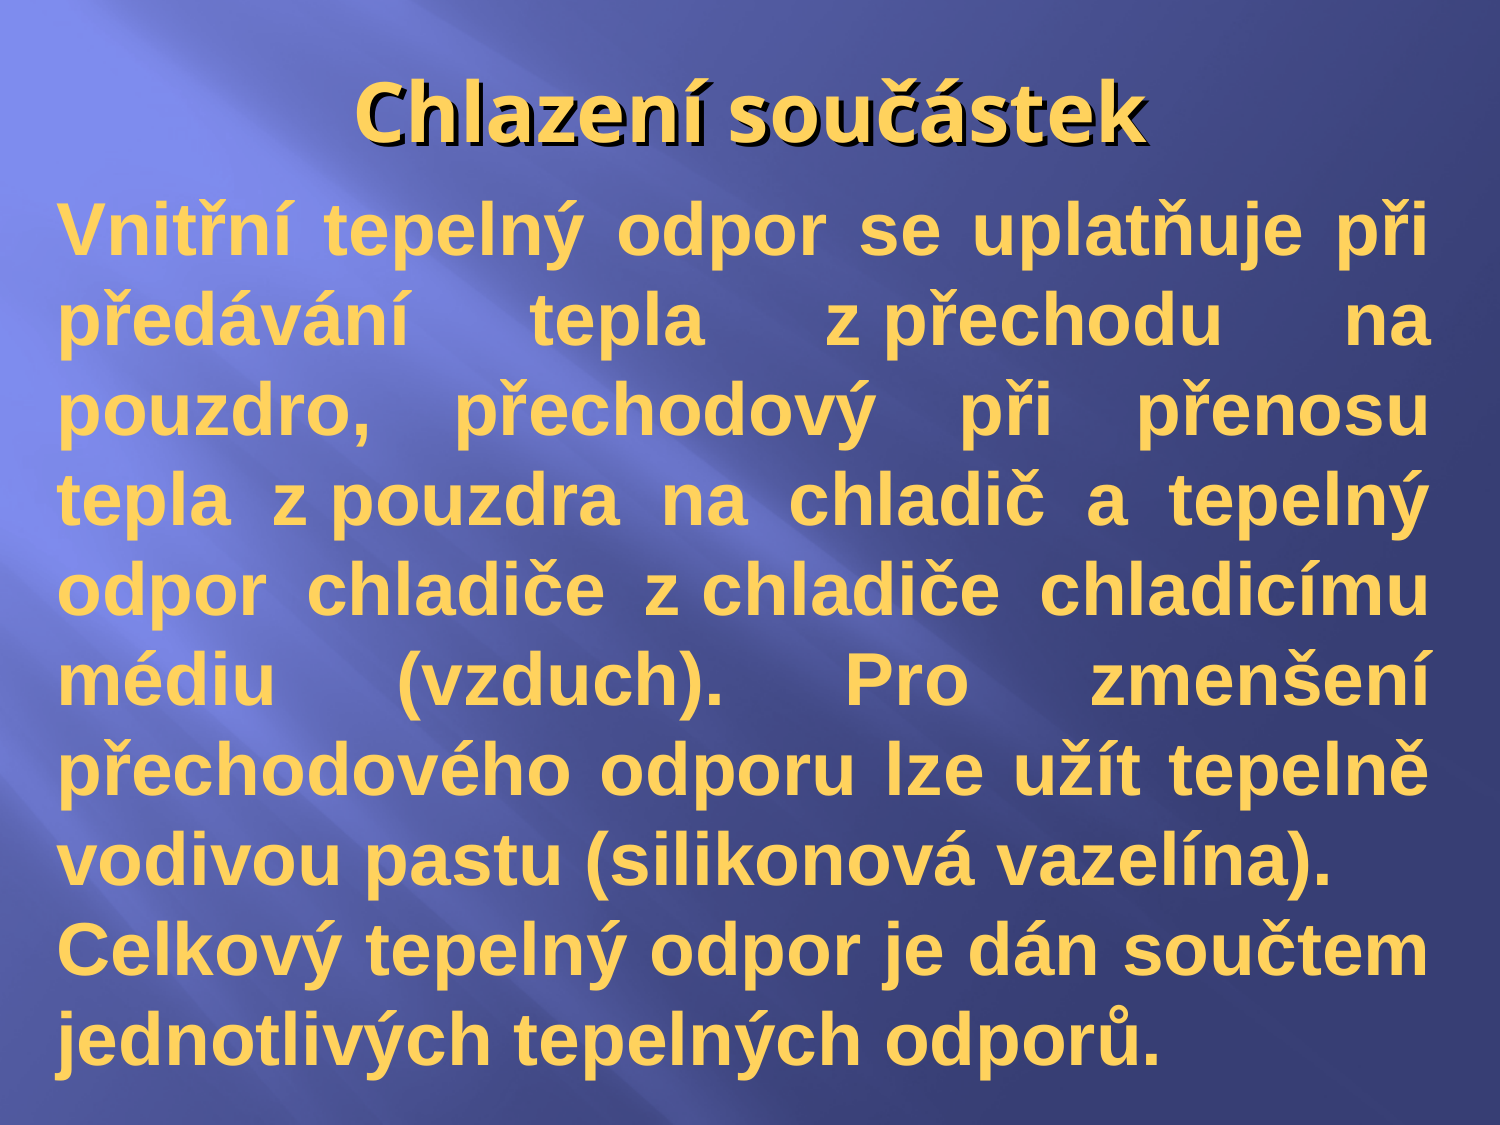

# Chlazení součástek
Vnitřní tepelný odpor se uplatňuje při předávání tepla z přechodu na pouzdro, přechodový při přenosu tepla z pouzdra na chladič a tepelný odpor chladiče z chladiče chladicímu médiu (vzduch). Pro zmenšení přechodového odporu lze užít tepelně vodivou pastu (silikonová vazelína).
Celkový tepelný odpor je dán součtem jednotlivých tepelných odporů.